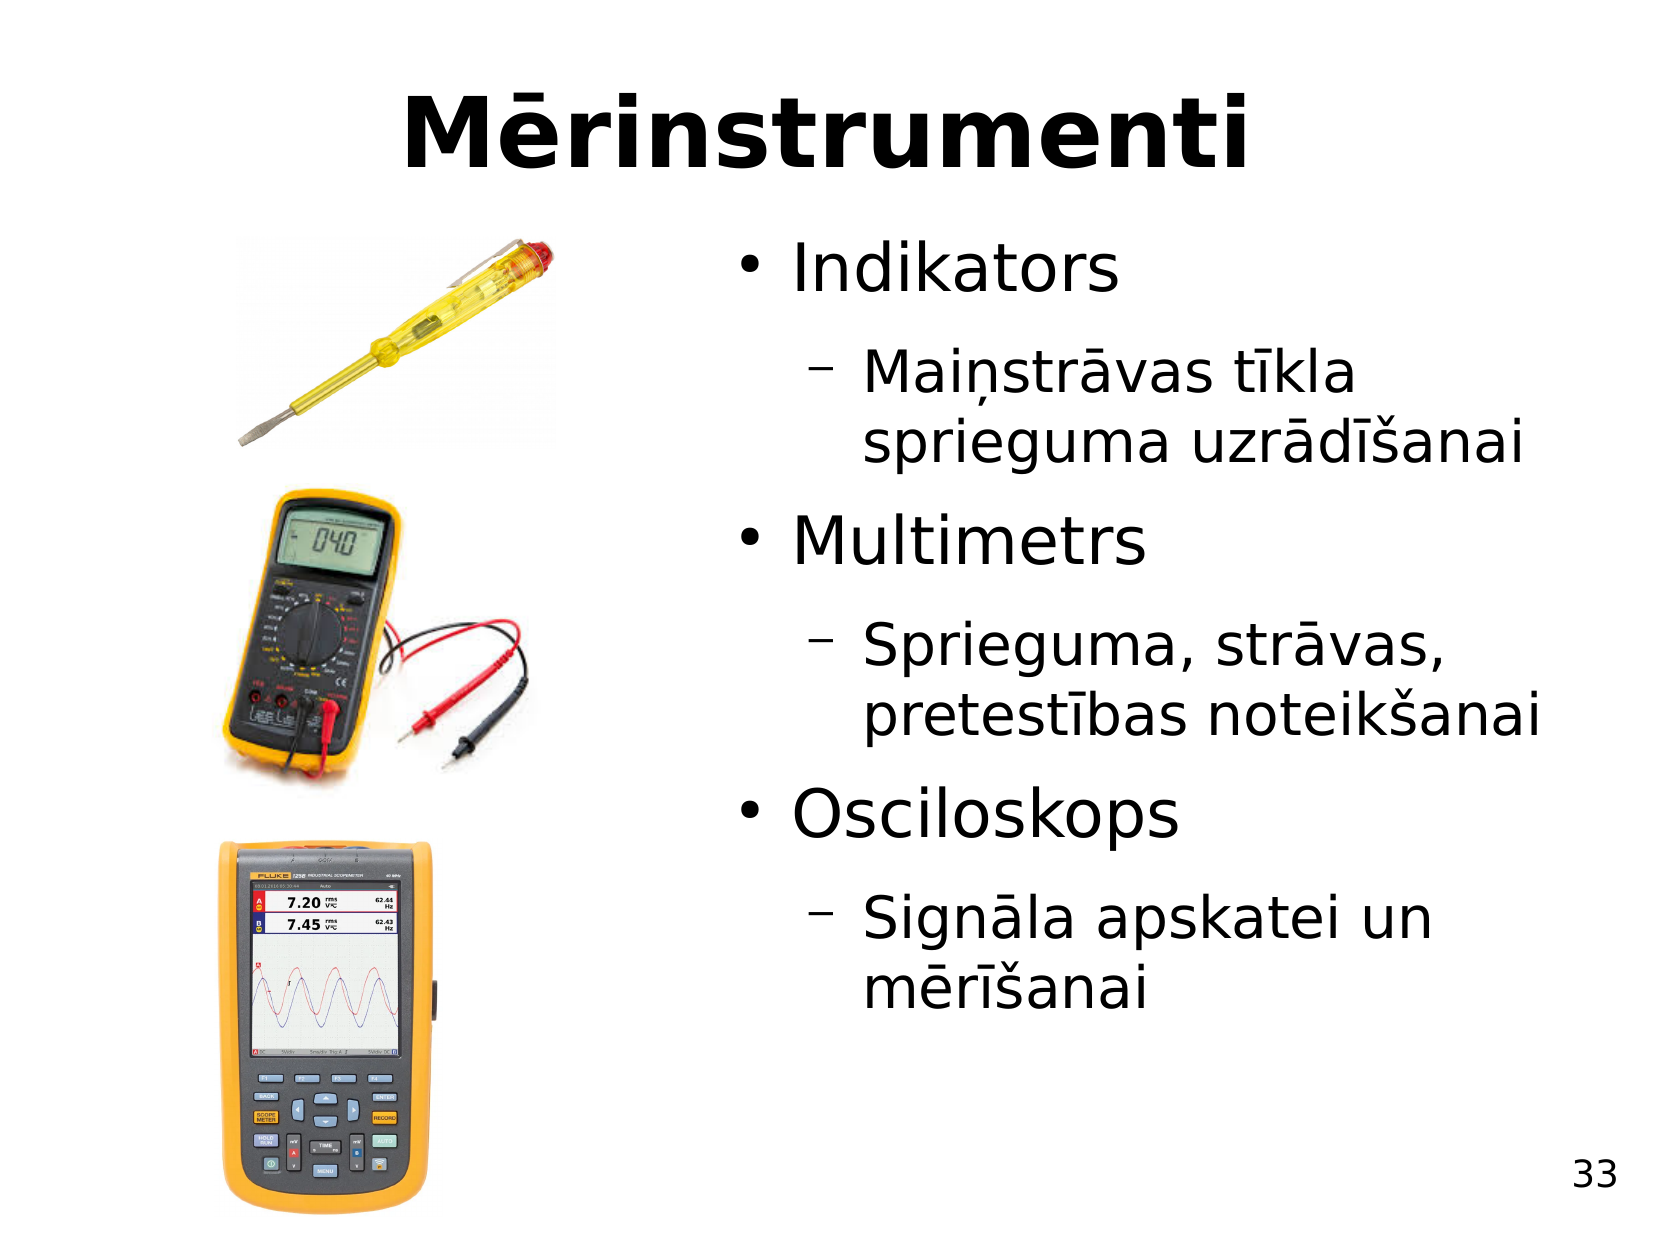

# Mērinstrumenti
Indikators
Maiņstrāvas tīkla sprieguma uzrādīšanai
Multimetrs
Sprieguma, strāvas, pretestības noteikšanai
Osciloskops
Signāla apskatei un mērīšanai